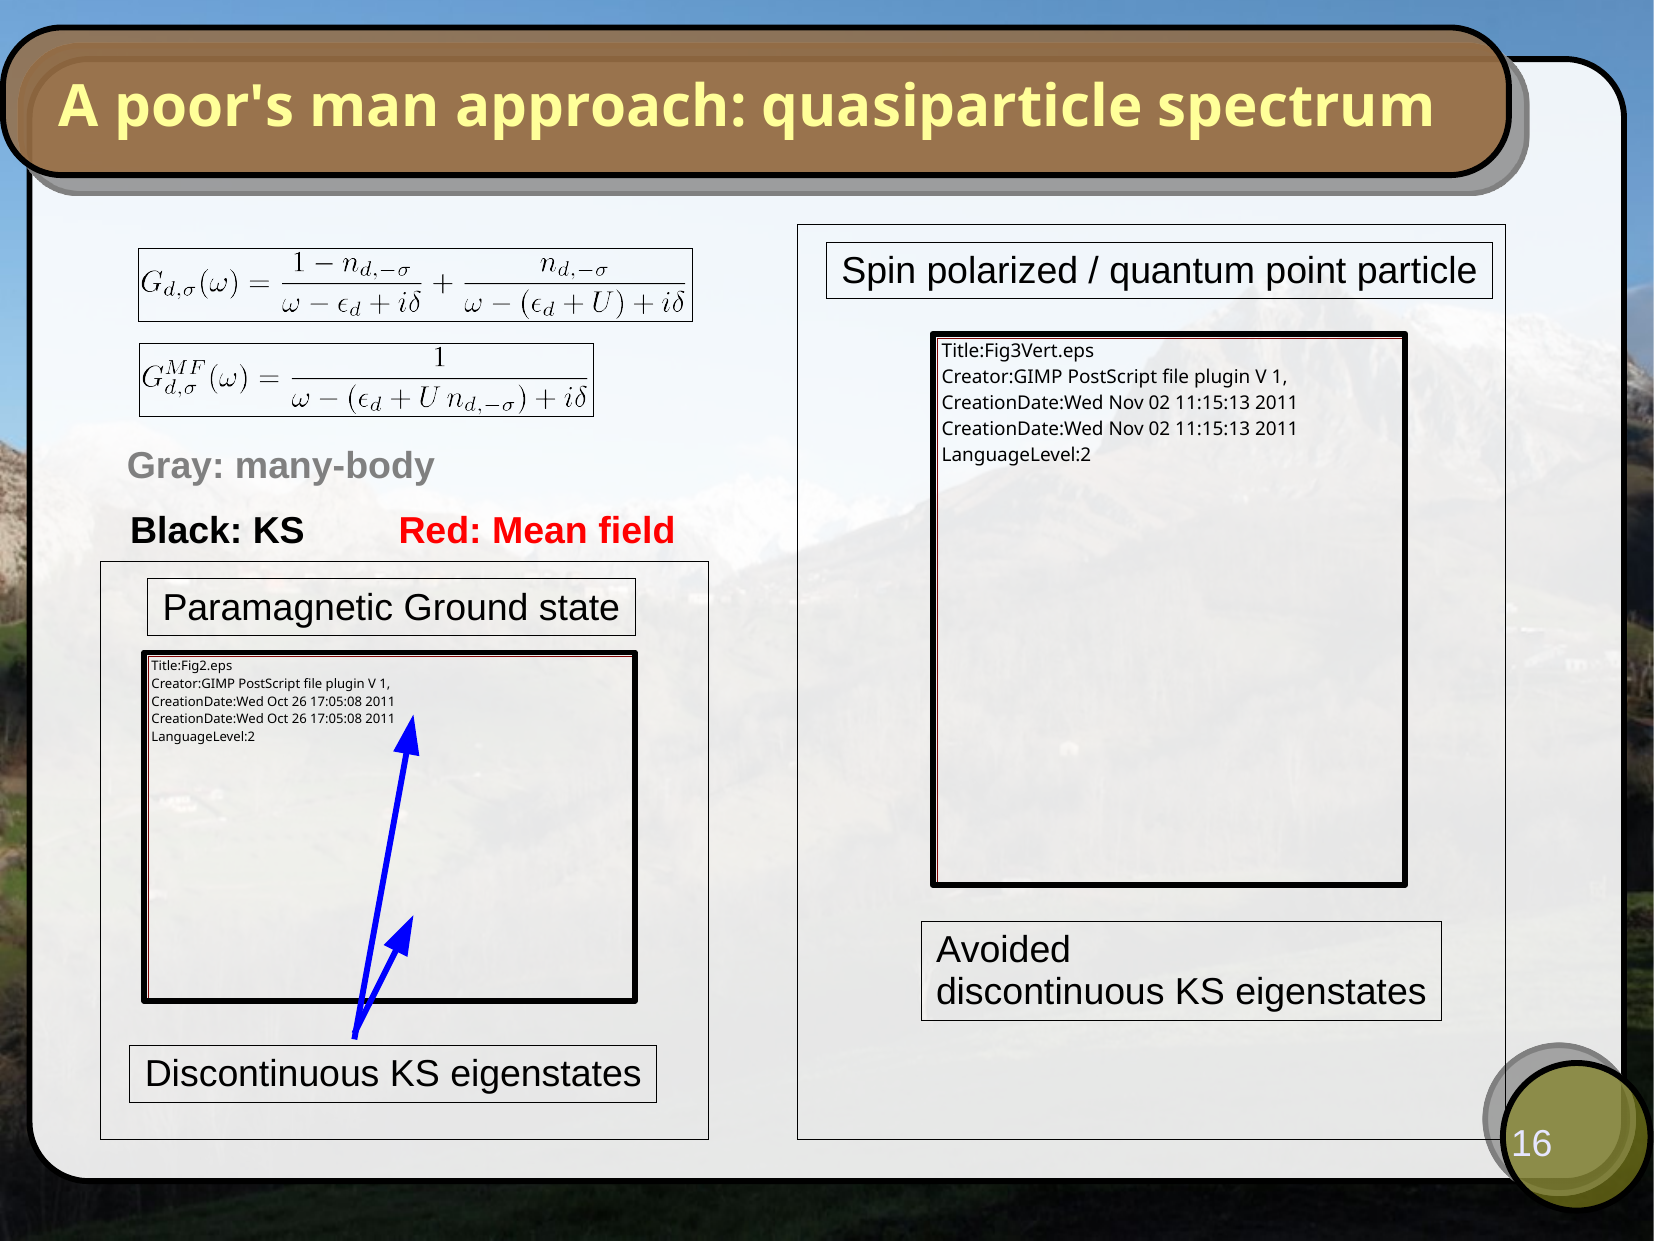

# A poor's man approach: quasiparticle spectrum
Spin polarized / quantum point particle
Gray: many-body
Black: KS
Red: Mean field
Paramagnetic Ground state
Avoided
discontinuous KS eigenstates
Discontinuous KS eigenstates
16